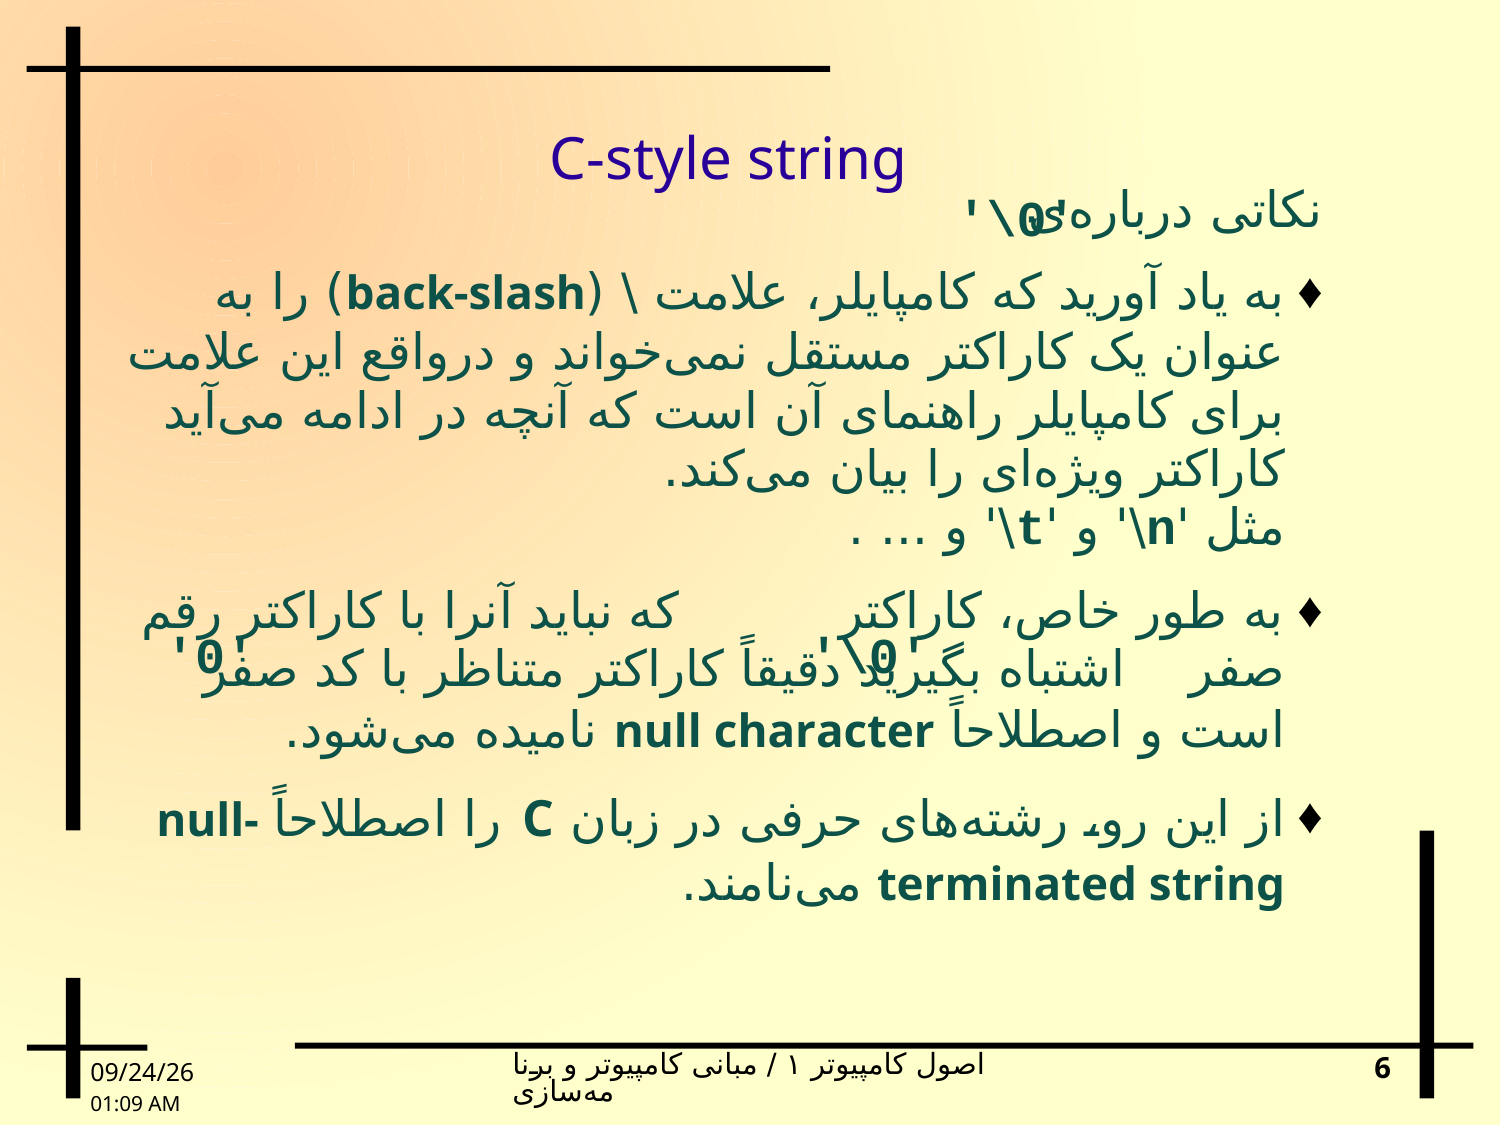

# C-style string
نکاتی درباره‌ی
به یاد آورید که کامپایلر، علامت \ (back-slash) را به عنوان یک کاراکتر مستقل نمی‌خواند و درواقع این علامت برای کامپایلر راهنمای آن است که آنچه در ادامه می‌آید کاراکتر ویژه‌ای را بیان می‌کند.
مثل 'n\' و 't\' و ... .
به طور خاص، کاراکتر که نباید آنرا با کاراکتر رقم صفر اشتباه بگیرید دقیقاً کاراکتر متناظر با کد صفر است و اصطلاحاً null character نامیده می‌شود.
از این رو، رشته‌های حرفی در زبان C را اصطلاحاً null-terminated string می‌نامند.
'\0'
'\0'
'0'
اصول کامپیوتر ۱ / مبانی کامپیوتر و برنامه‌سازی
6